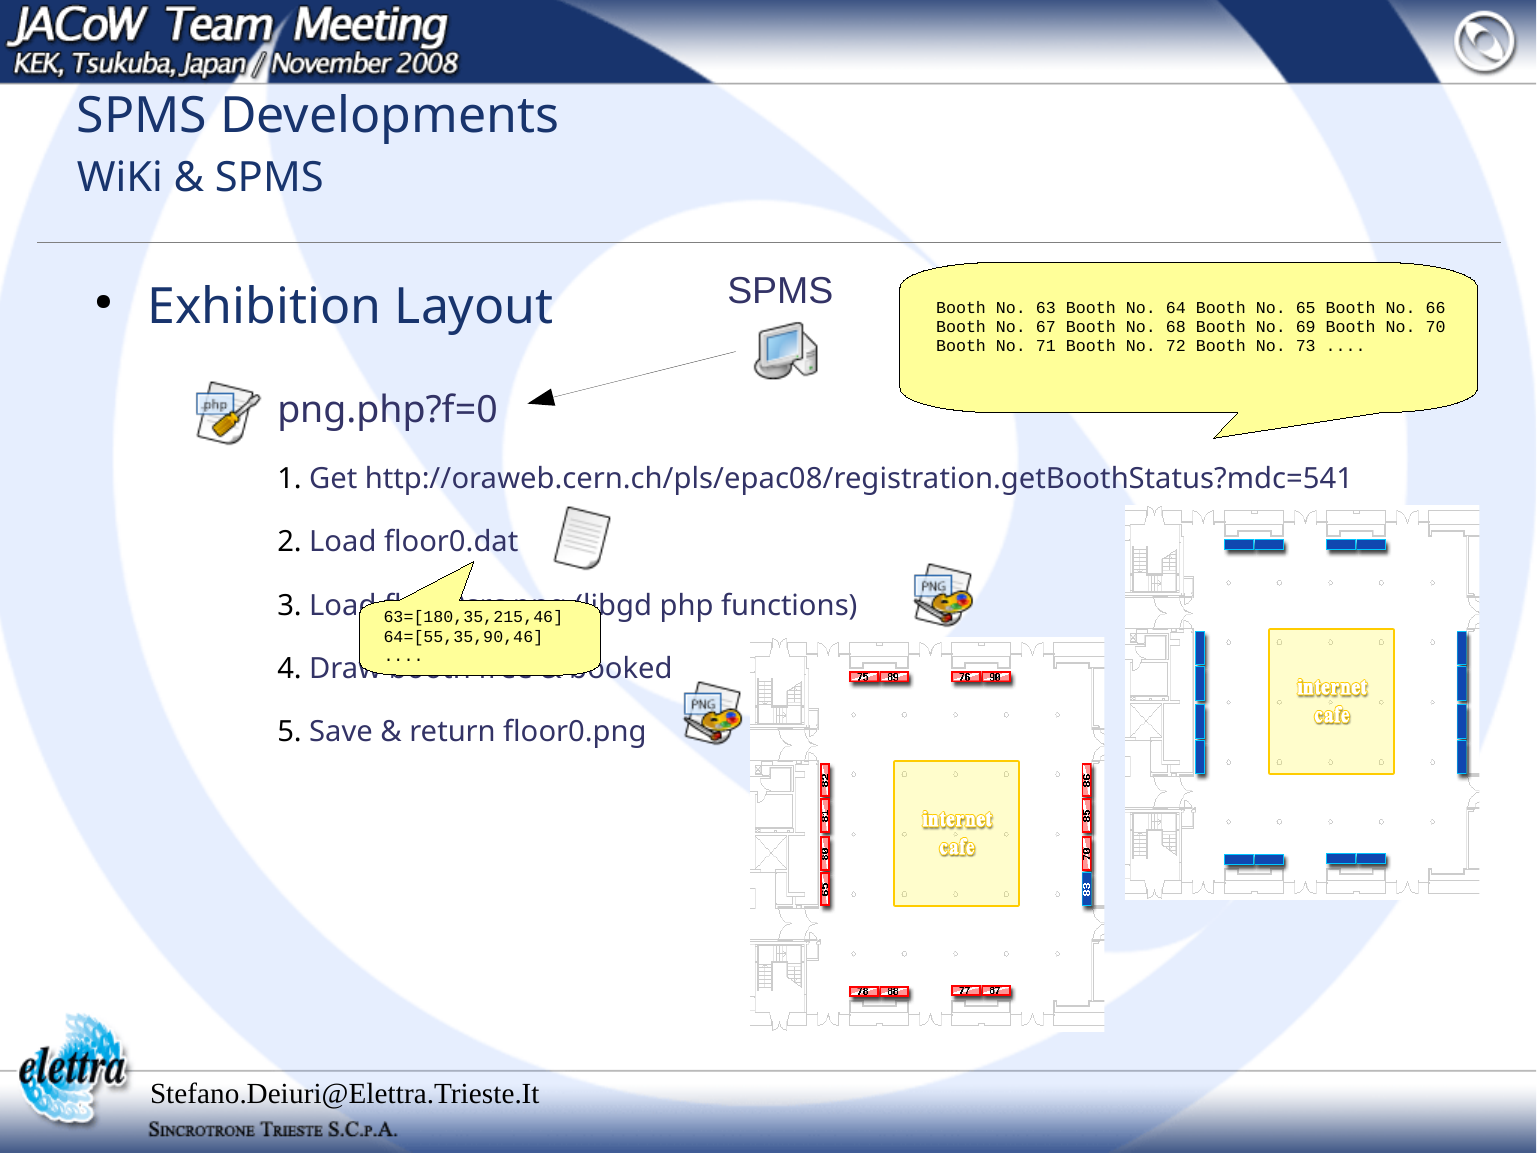

# SPMS Developments WiKi & SPMS
SPMS
Booth No. 63 Booth No. 64 Booth No. 65 Booth No. 66
Booth No. 67 Booth No. 68 Booth No. 69 Booth No. 70
Booth No. 71 Booth No. 72 Booth No. 73 ....
Exhibition Layout
png.php?f=0
 Get http://oraweb.cern.ch/pls/epac08/registration.getBoothStatus?mdc=541
 Load floor0.dat
 Load floor0src.png (libgd php functions)
 Draw booth free & booked
 Save & return floor0.png
63=[180,35,215,46]
64=[55,35,90,46]
....